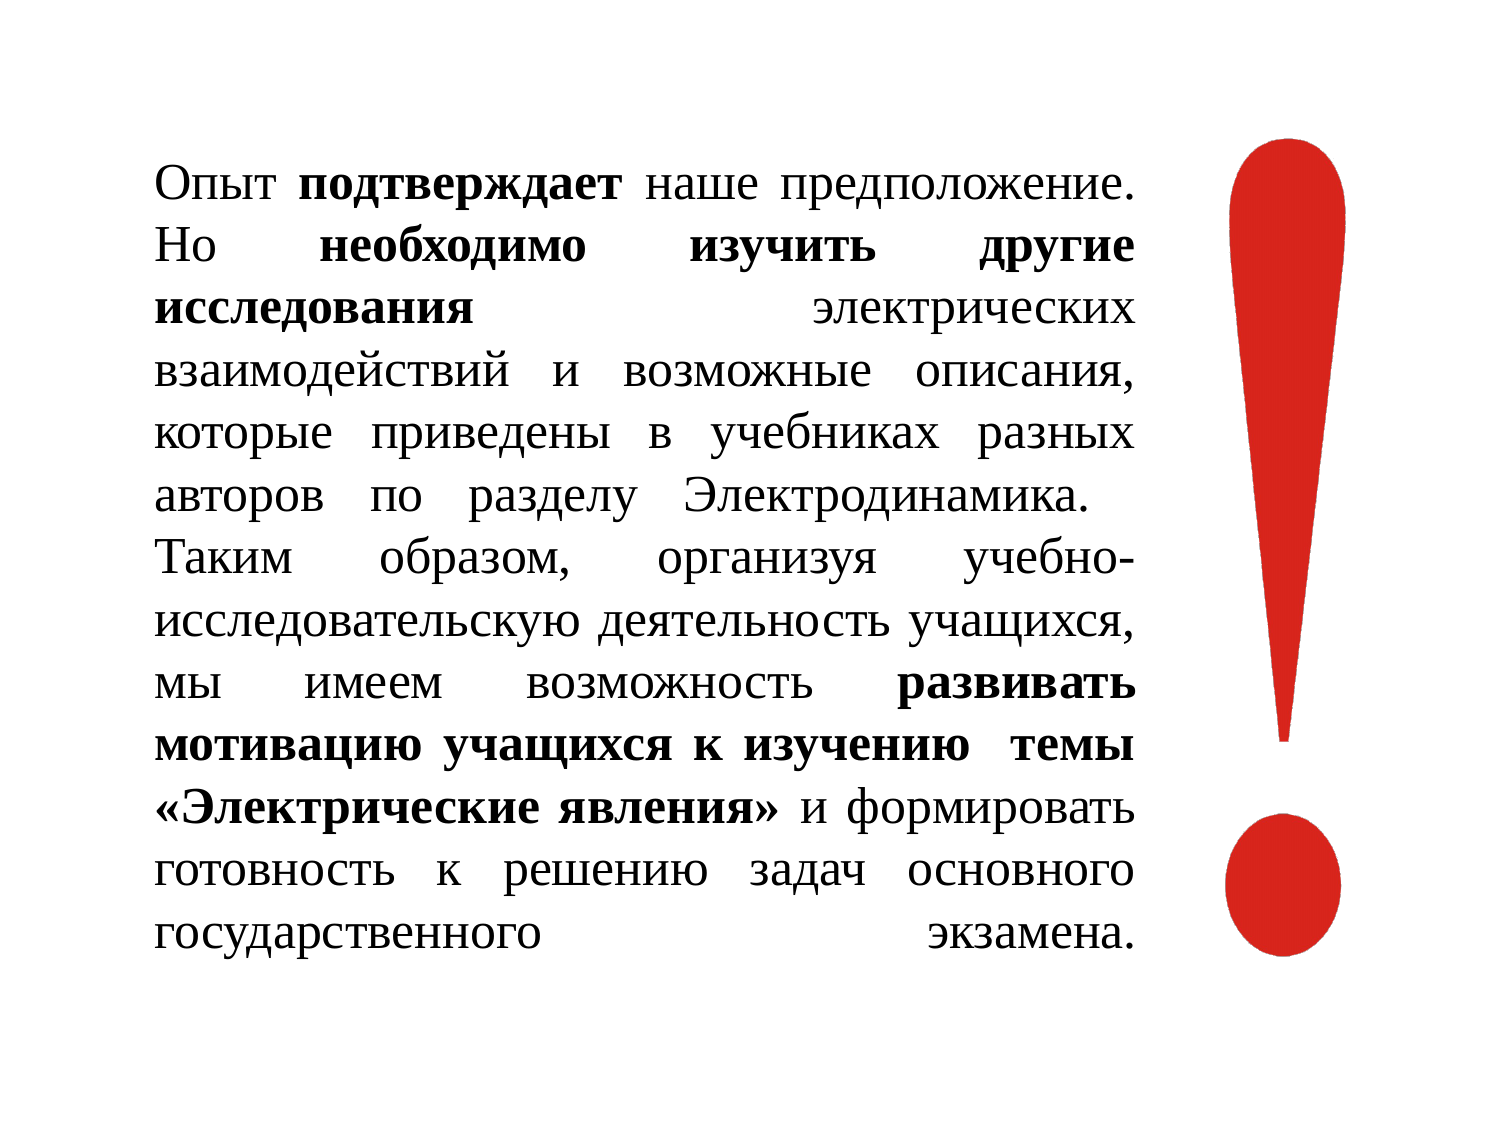

Опыт подтверждает наше предположение. Но необходимо изучить другие исследования электрических взаимодействий и возможные описания, которые приведены в учебниках разных авторов по разделу Электродинамика. Таким образом, организуя учебно-исследовательскую деятельность учащихся, мы имеем возможность развивать мотивацию учащихся к изучению темы «Электрические явления» и формировать готовность к решению задач основного государственного 	экзамена.